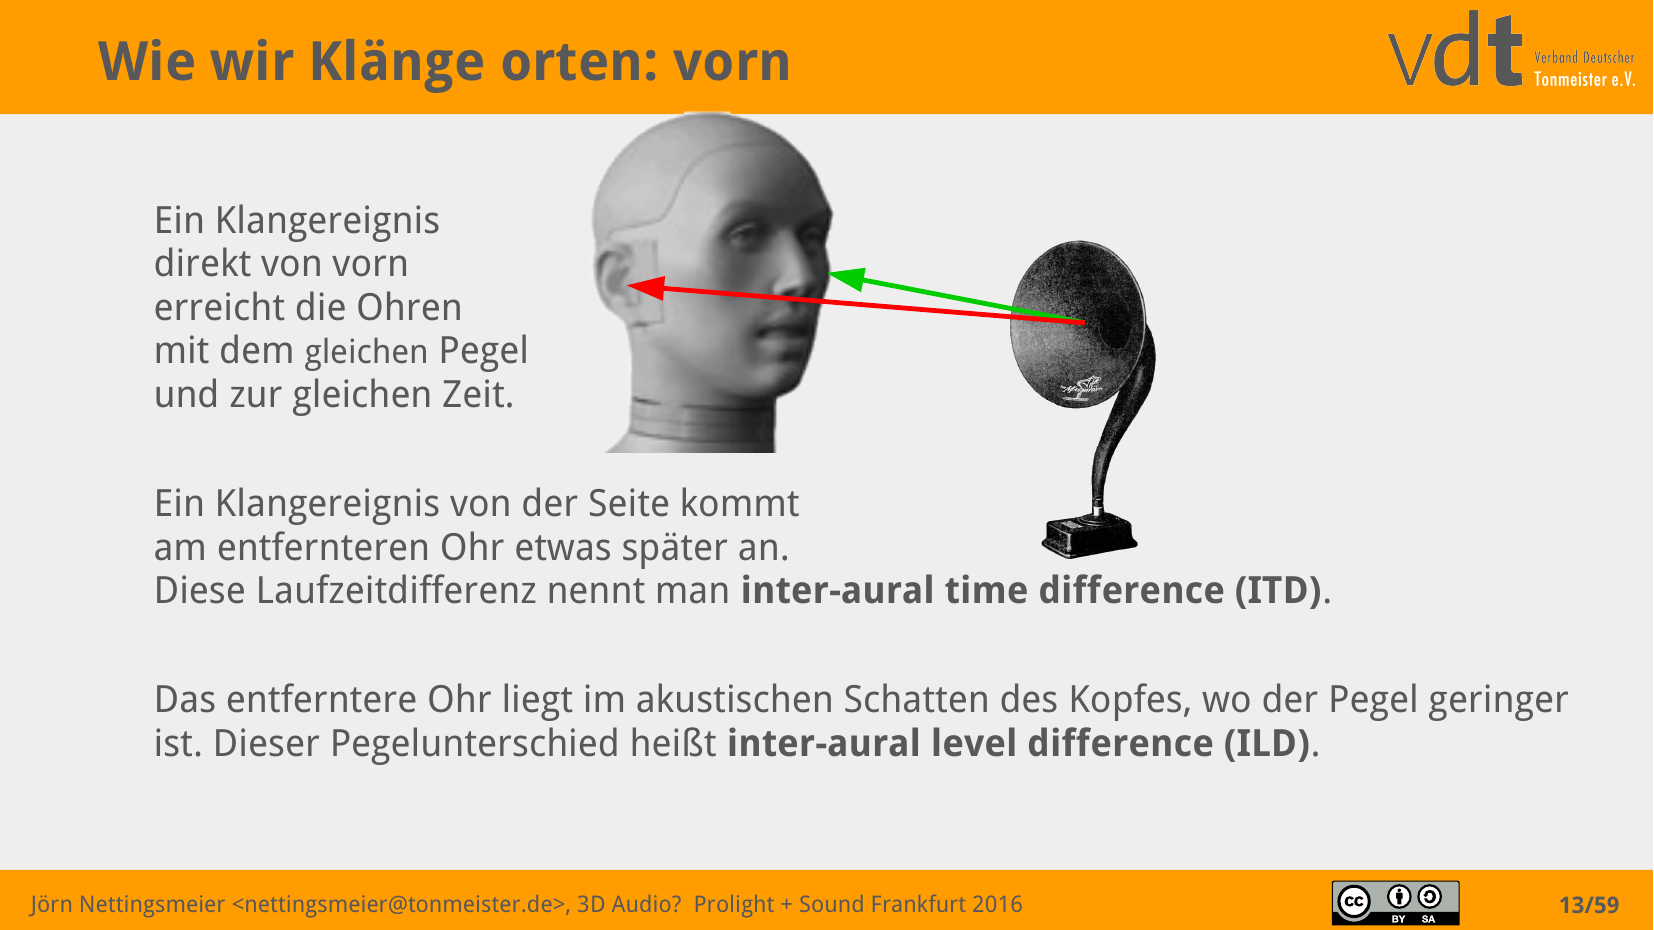

# Wie wir Klänge orten: vorn
Ein Klangereignis
direkt von vorn
erreicht die Ohren
mit dem gleichen Pegel
und zur gleichen Zeit.
Ein Klangereignis von der Seite kommt
am entfernteren Ohr etwas später an.
Diese Laufzeitdifferenz nennt man inter-aural time difference (ITD).
Das entferntere Ohr liegt im akustischen Schatten des Kopfes, wo der Pegel geringer ist. Dieser Pegelunterschied heißt inter-aural level difference (ILD).